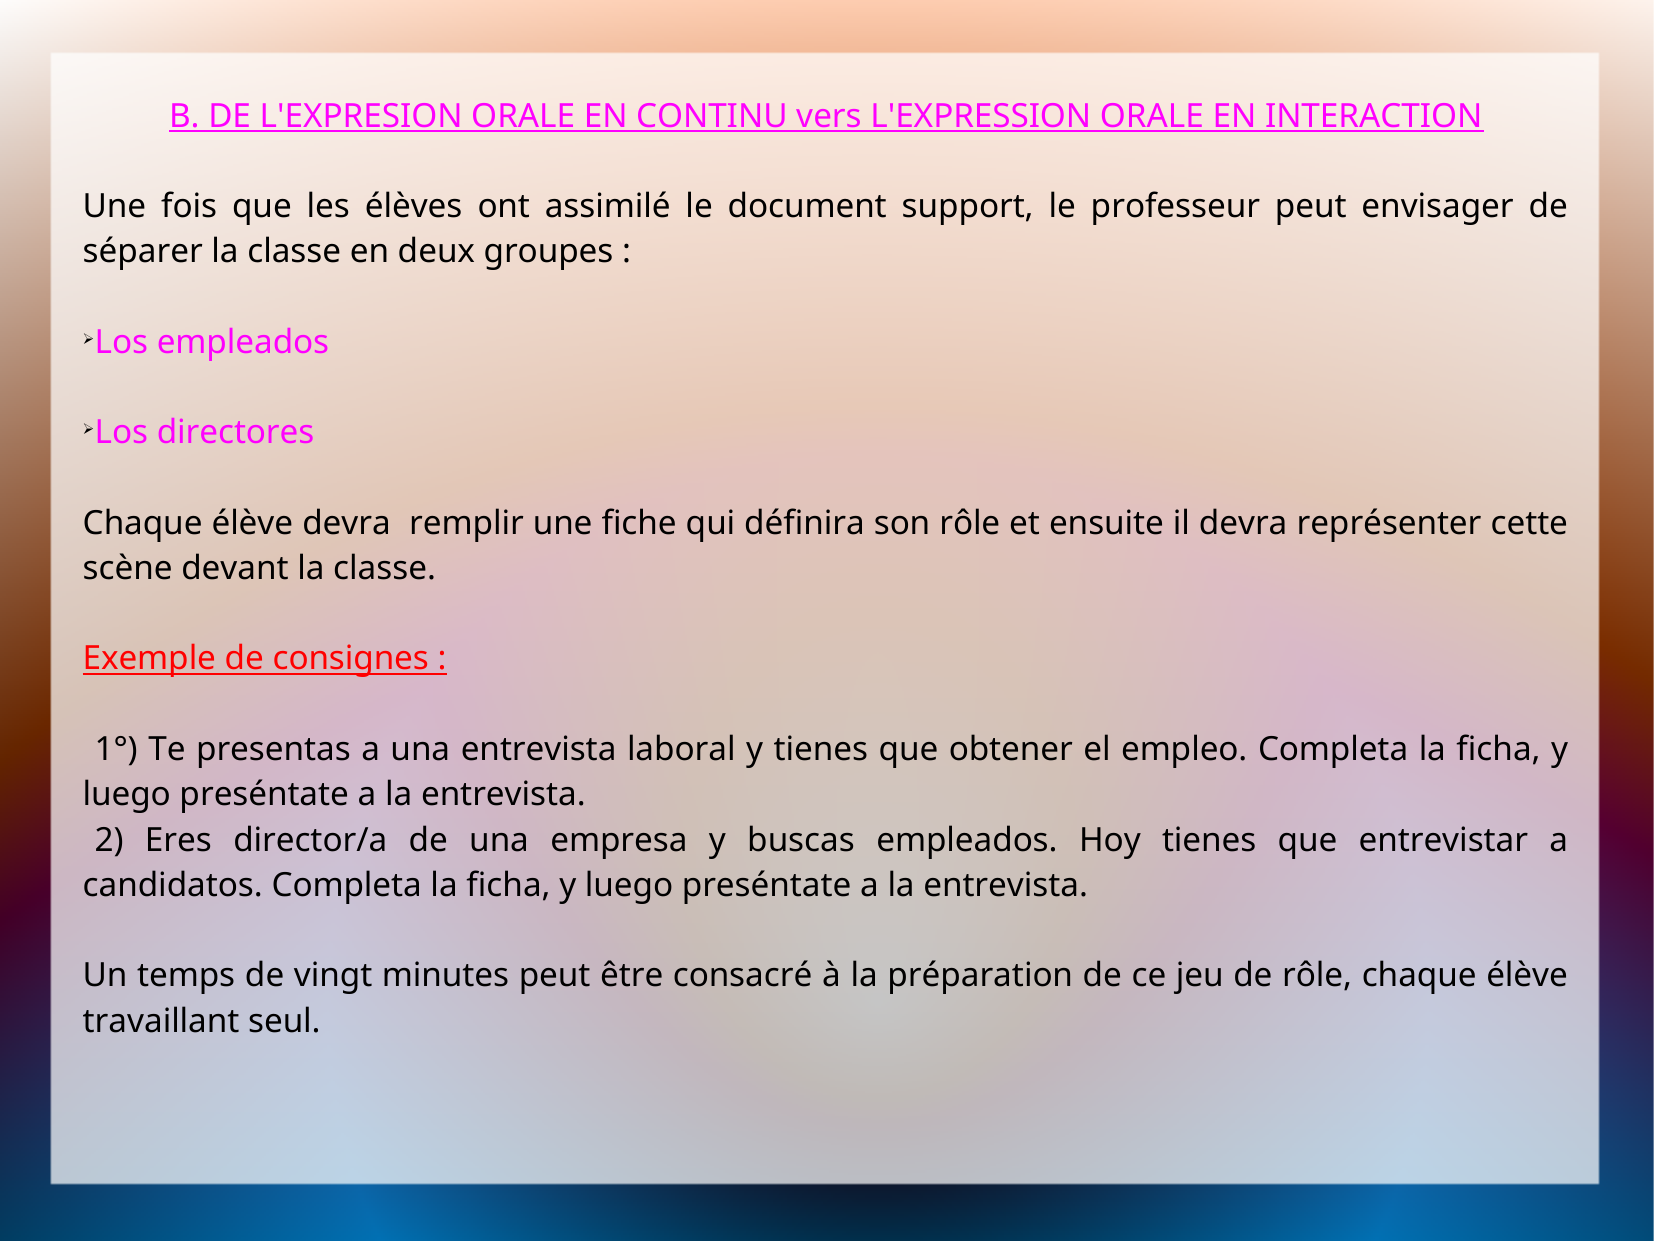

# B. DE L'EXPRESION ORALE EN CONTINU vers L'EXPRESSION ORALE EN INTERACTION
Une fois que les élèves ont assimilé le document support, le professeur peut envisager de séparer la classe en deux groupes :
Los empleados
Los directores
Chaque élève devra remplir une fiche qui définira son rôle et ensuite il devra représenter cette scène devant la classe.
Exemple de consignes :
1°) Te presentas a una entrevista laboral y tienes que obtener el empleo. Completa la ficha, y luego preséntate a la entrevista.
2) Eres director/a de una empresa y buscas empleados. Hoy tienes que entrevistar a candidatos. Completa la ficha, y luego preséntate a la entrevista.
Un temps de vingt minutes peut être consacré à la préparation de ce jeu de rôle, chaque élève travaillant seul.